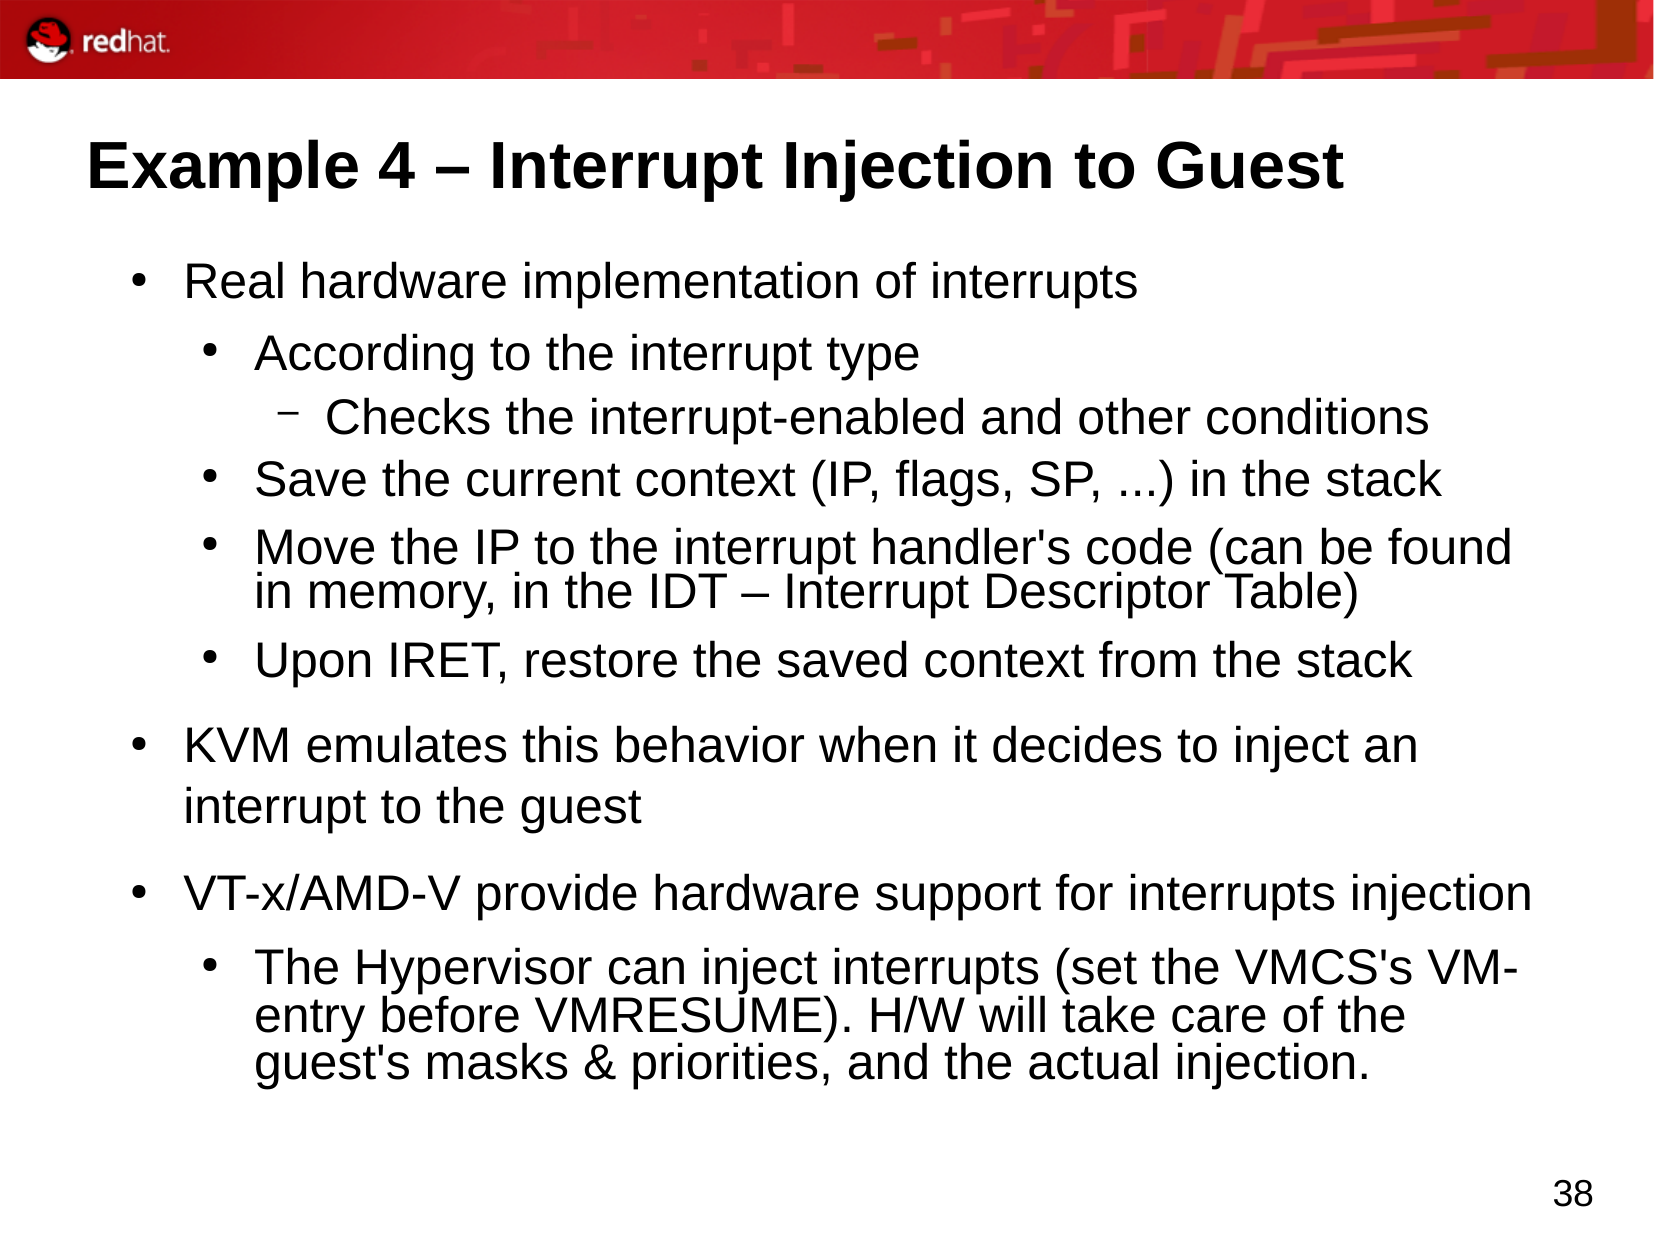

# Example 4 – Interrupt Injection to Guest
Real hardware implementation of interrupts
According to the interrupt type
Checks the interrupt-enabled and other conditions
Save the current context (IP, flags, SP, ...) in the stack
Move the IP to the interrupt handler's code (can be found in memory, in the IDT – Interrupt Descriptor Table)
Upon IRET, restore the saved context from the stack
KVM emulates this behavior when it decides to inject an interrupt to the guest
VT-x/AMD-V provide hardware support for interrupts injection
The Hypervisor can inject interrupts (set the VMCS's VM-entry before VMRESUME). H/W will take care of the guest's masks & priorities, and the actual injection.